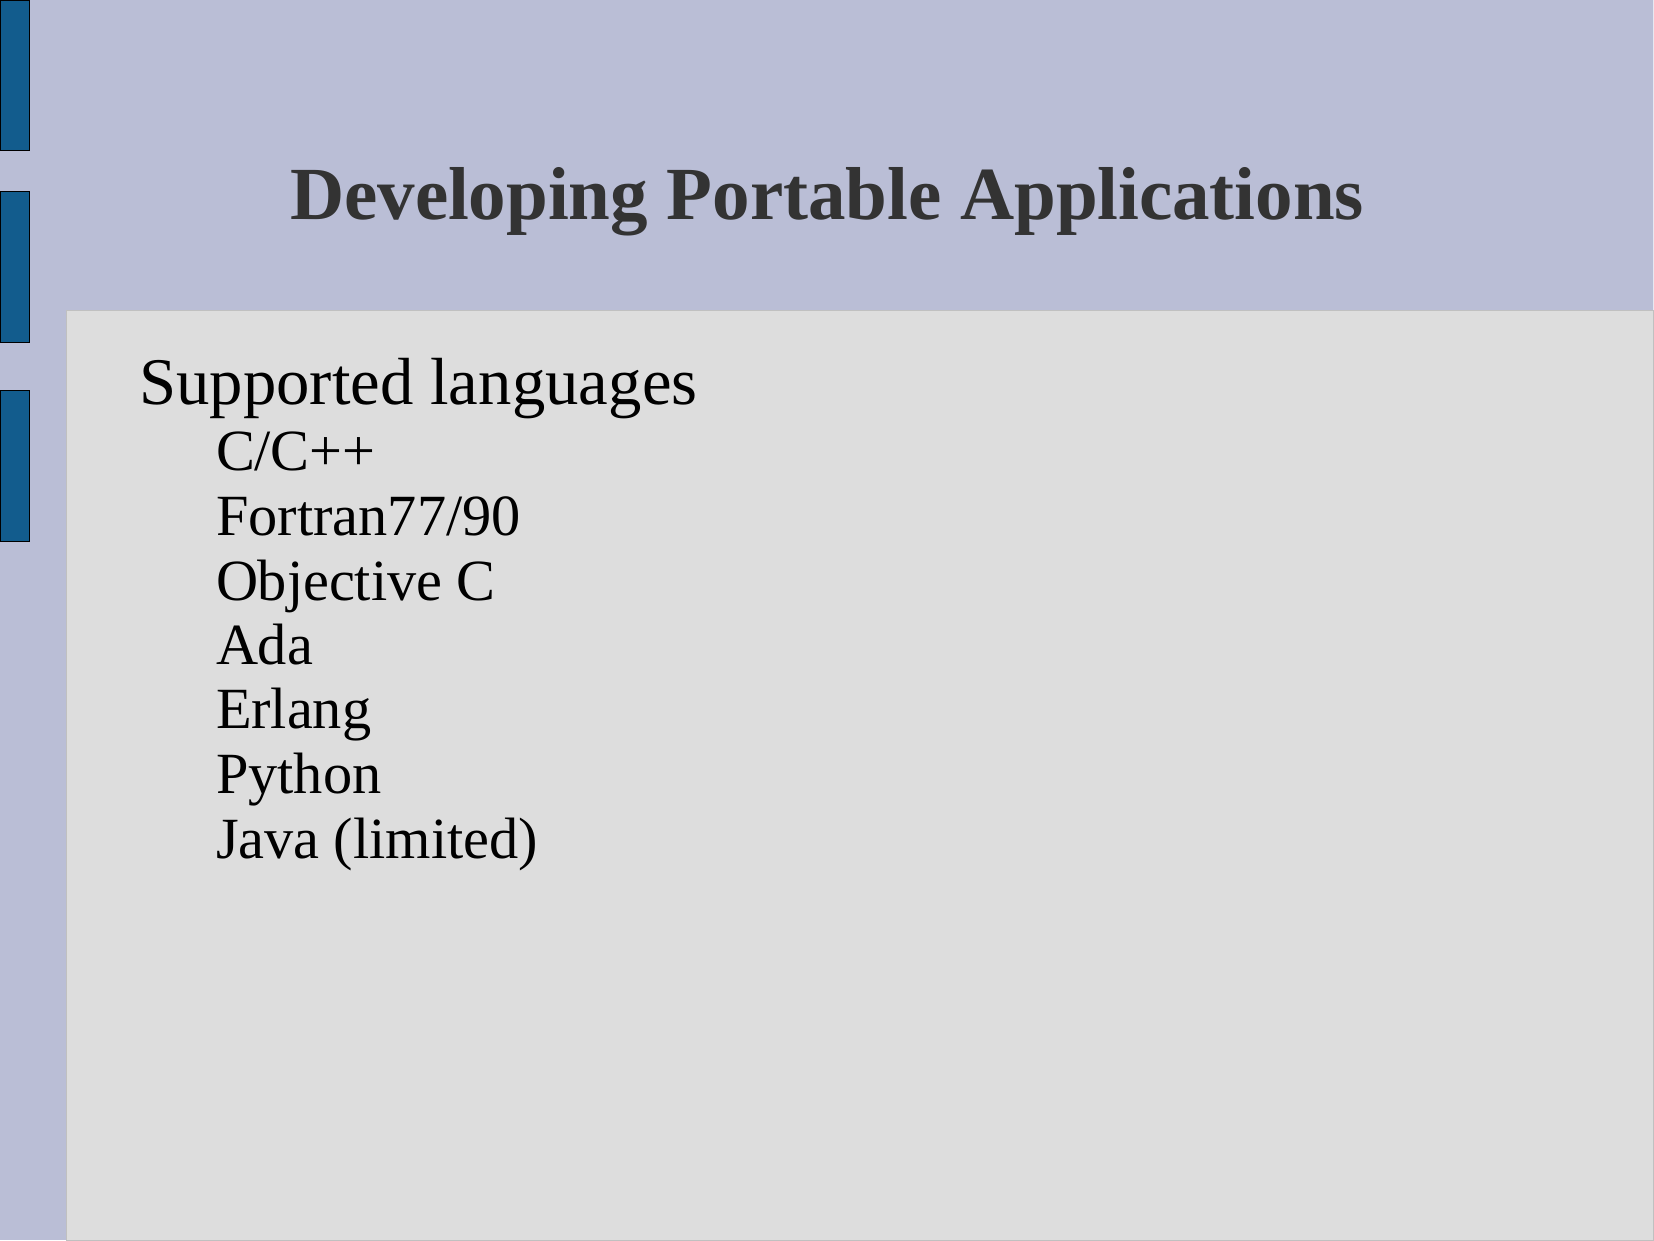

# Developing Portable Applications
Supported languages
C/C++
Fortran77/90
Objective C
Ada
Erlang
Python
Java (limited)